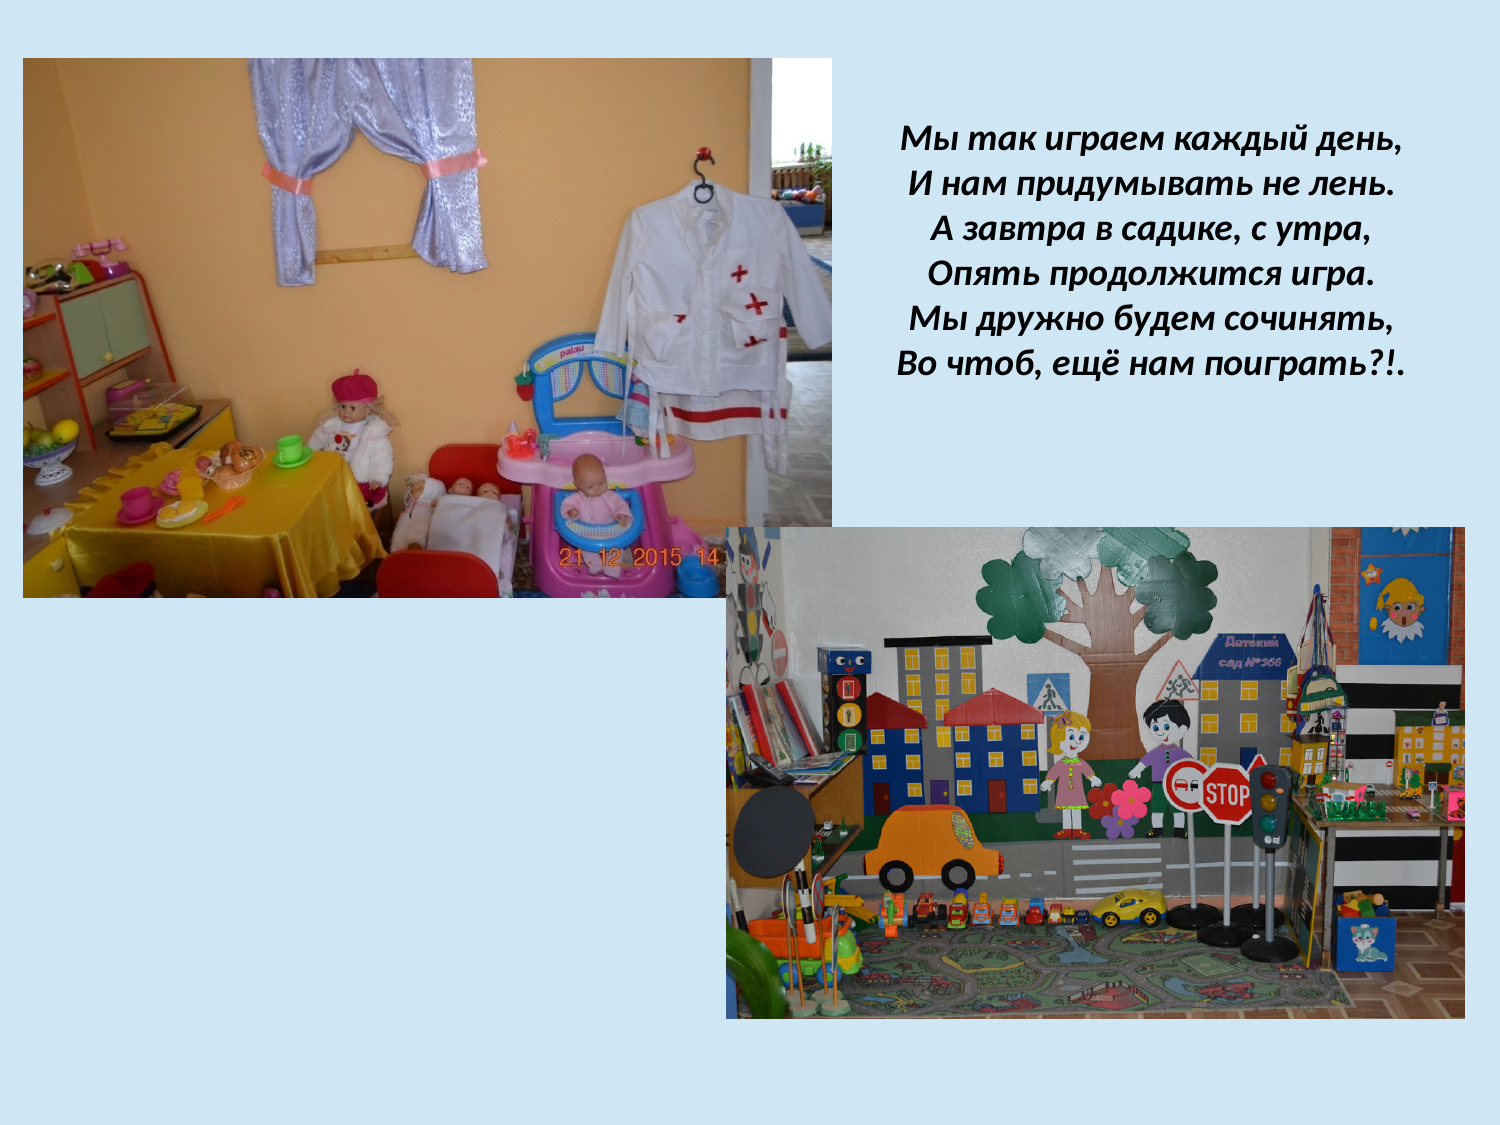

Мы так играем каждый день,
И нам придумывать не лень.
А завтра в садике, с утра,
Опять продолжится игра.
Мы дружно будем сочинять,
Во чтоб, ещё нам поиграть?!.